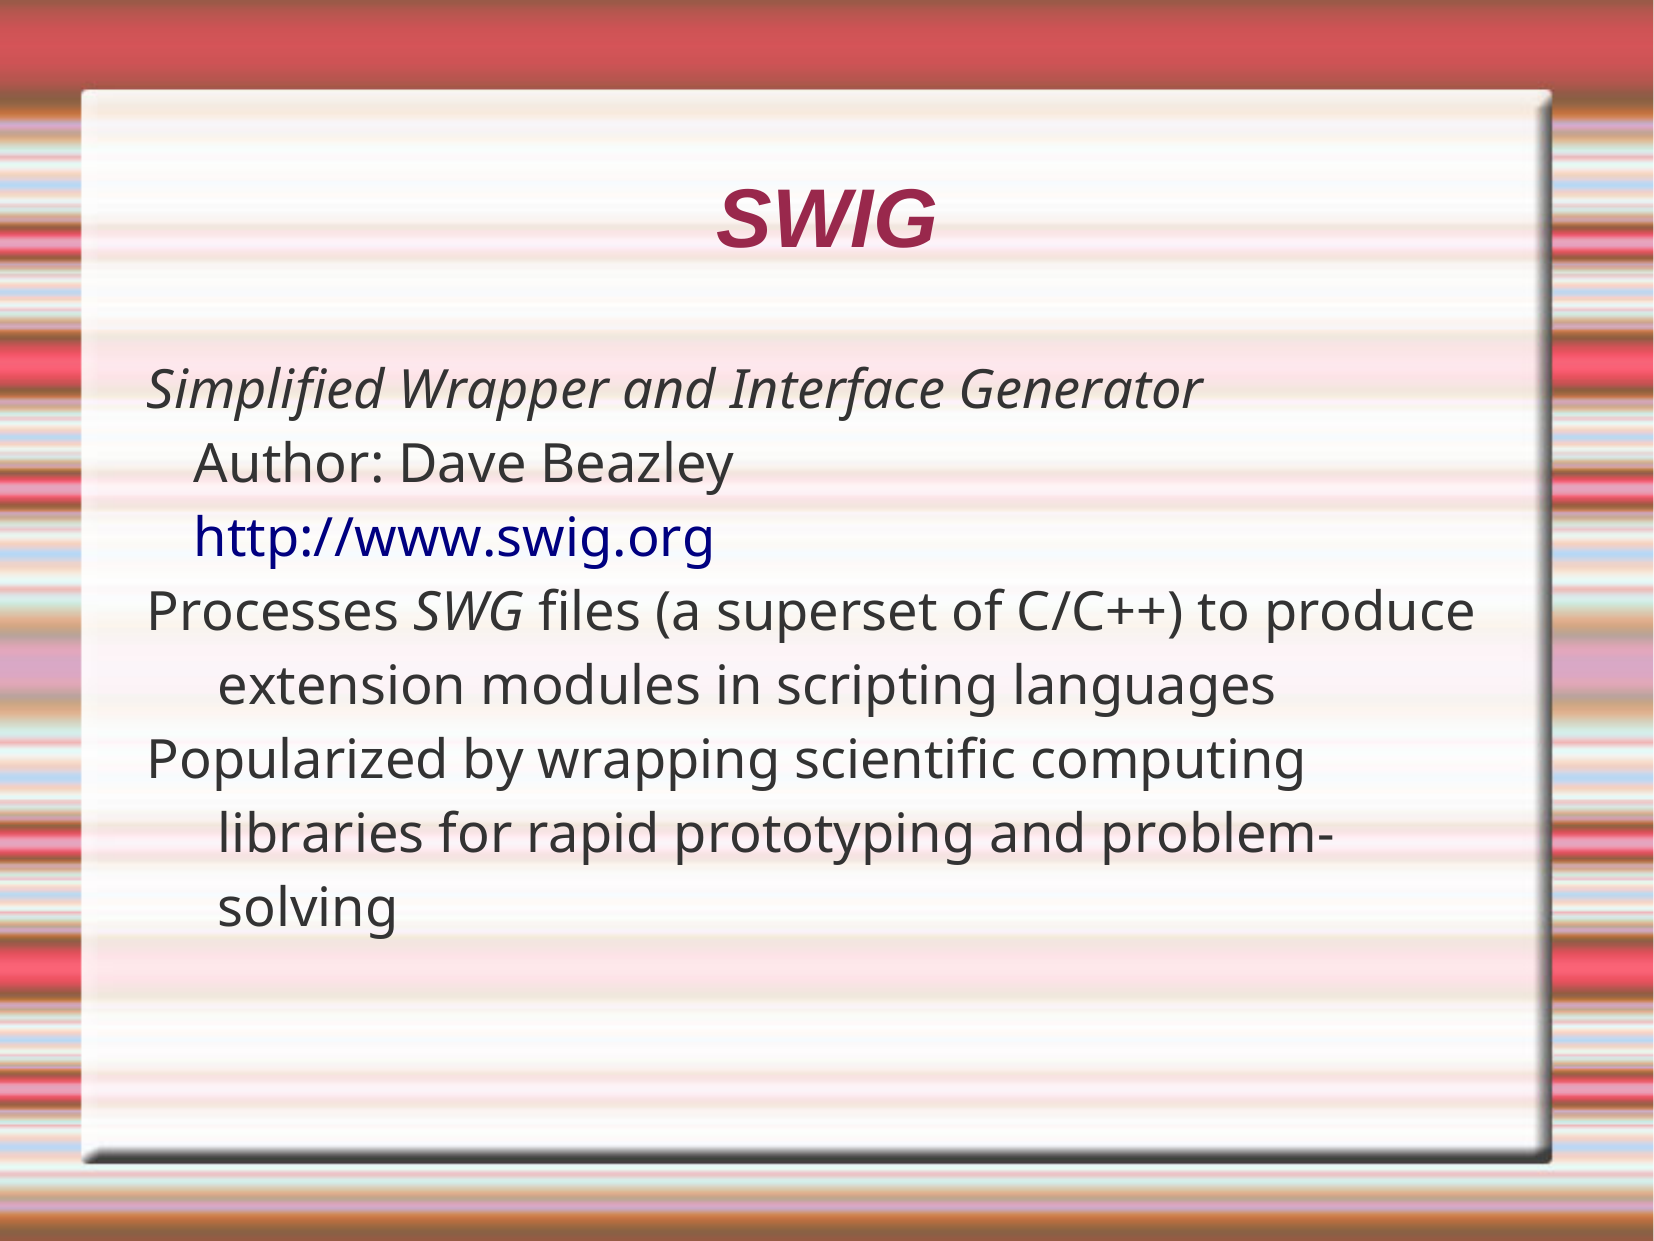

# SWIG
Simplified Wrapper and Interface Generator
Author: Dave Beazley
http://www.swig.org
Processes SWG files (a superset of C/C++) to produce extension modules in scripting languages
Popularized by wrapping scientific computing libraries for rapid prototyping and problem-solving